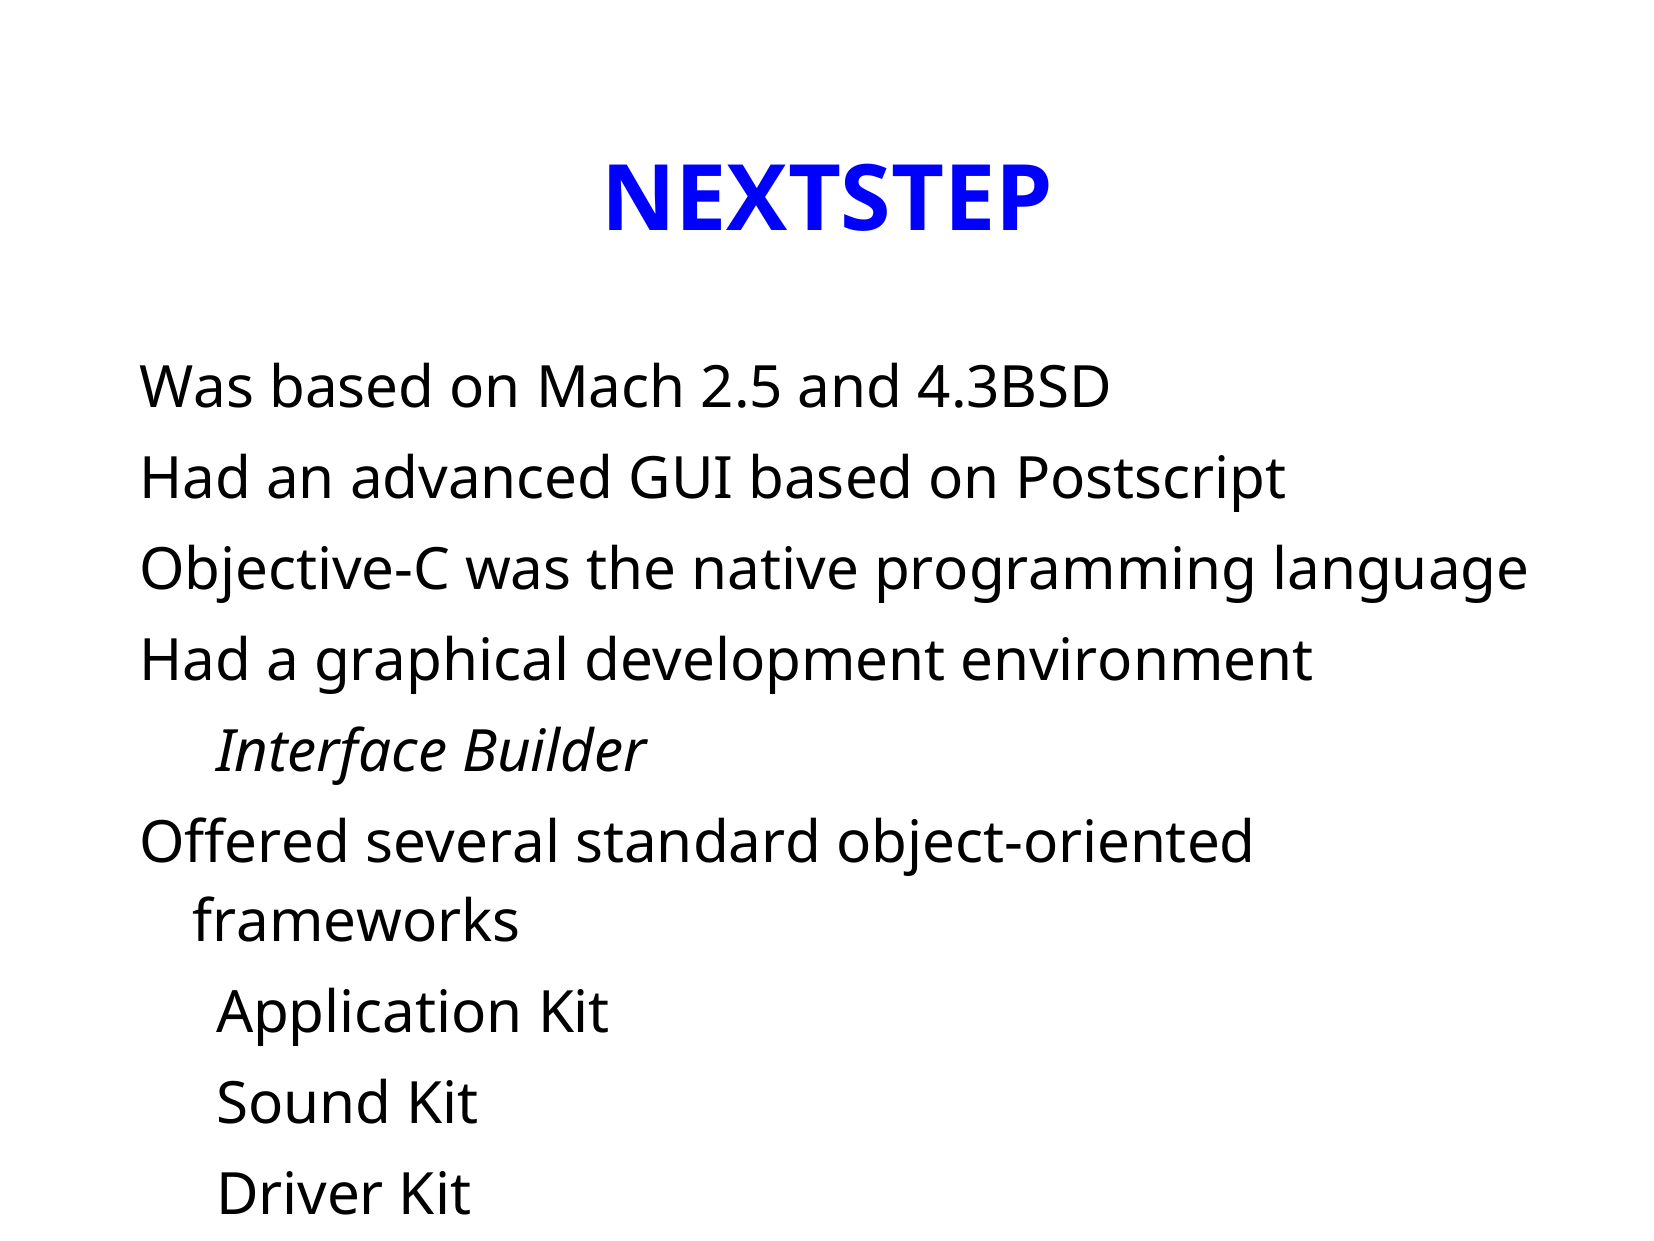

# NEXTSTEP
Was based on Mach 2.5 and 4.3BSD
Had an advanced GUI based on Postscript
Objective-C was the native programming language
Had a graphical development environment
Interface Builder
Offered several standard object-oriented frameworks
Application Kit
Sound Kit
Driver Kit